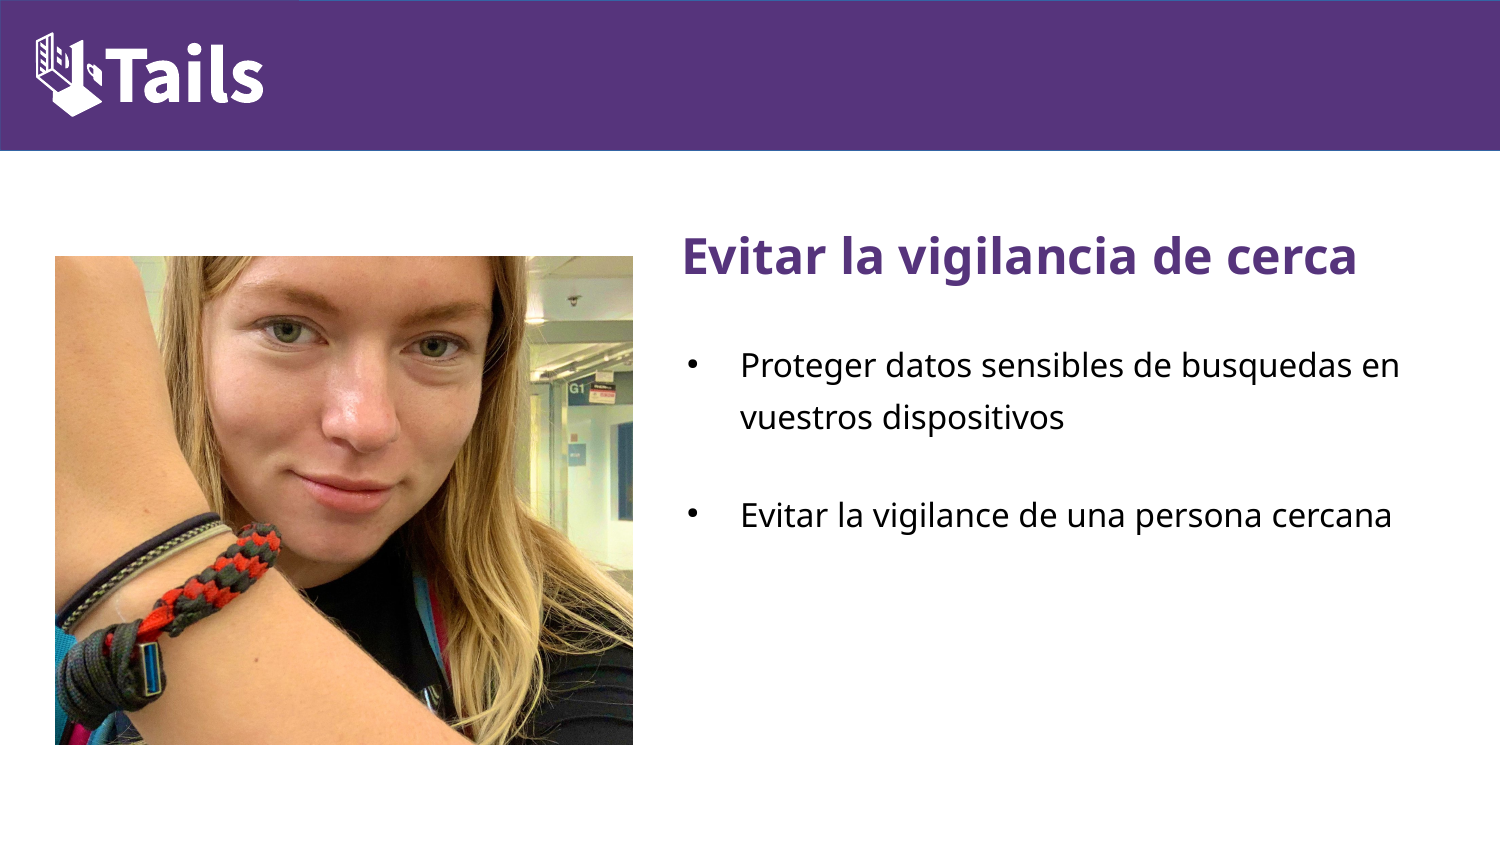

# Evitar la vigilancia de cerca
Proteger datos sensibles de busquedas en vuestros dispositivos
Evitar la vigilance de una persona cercana